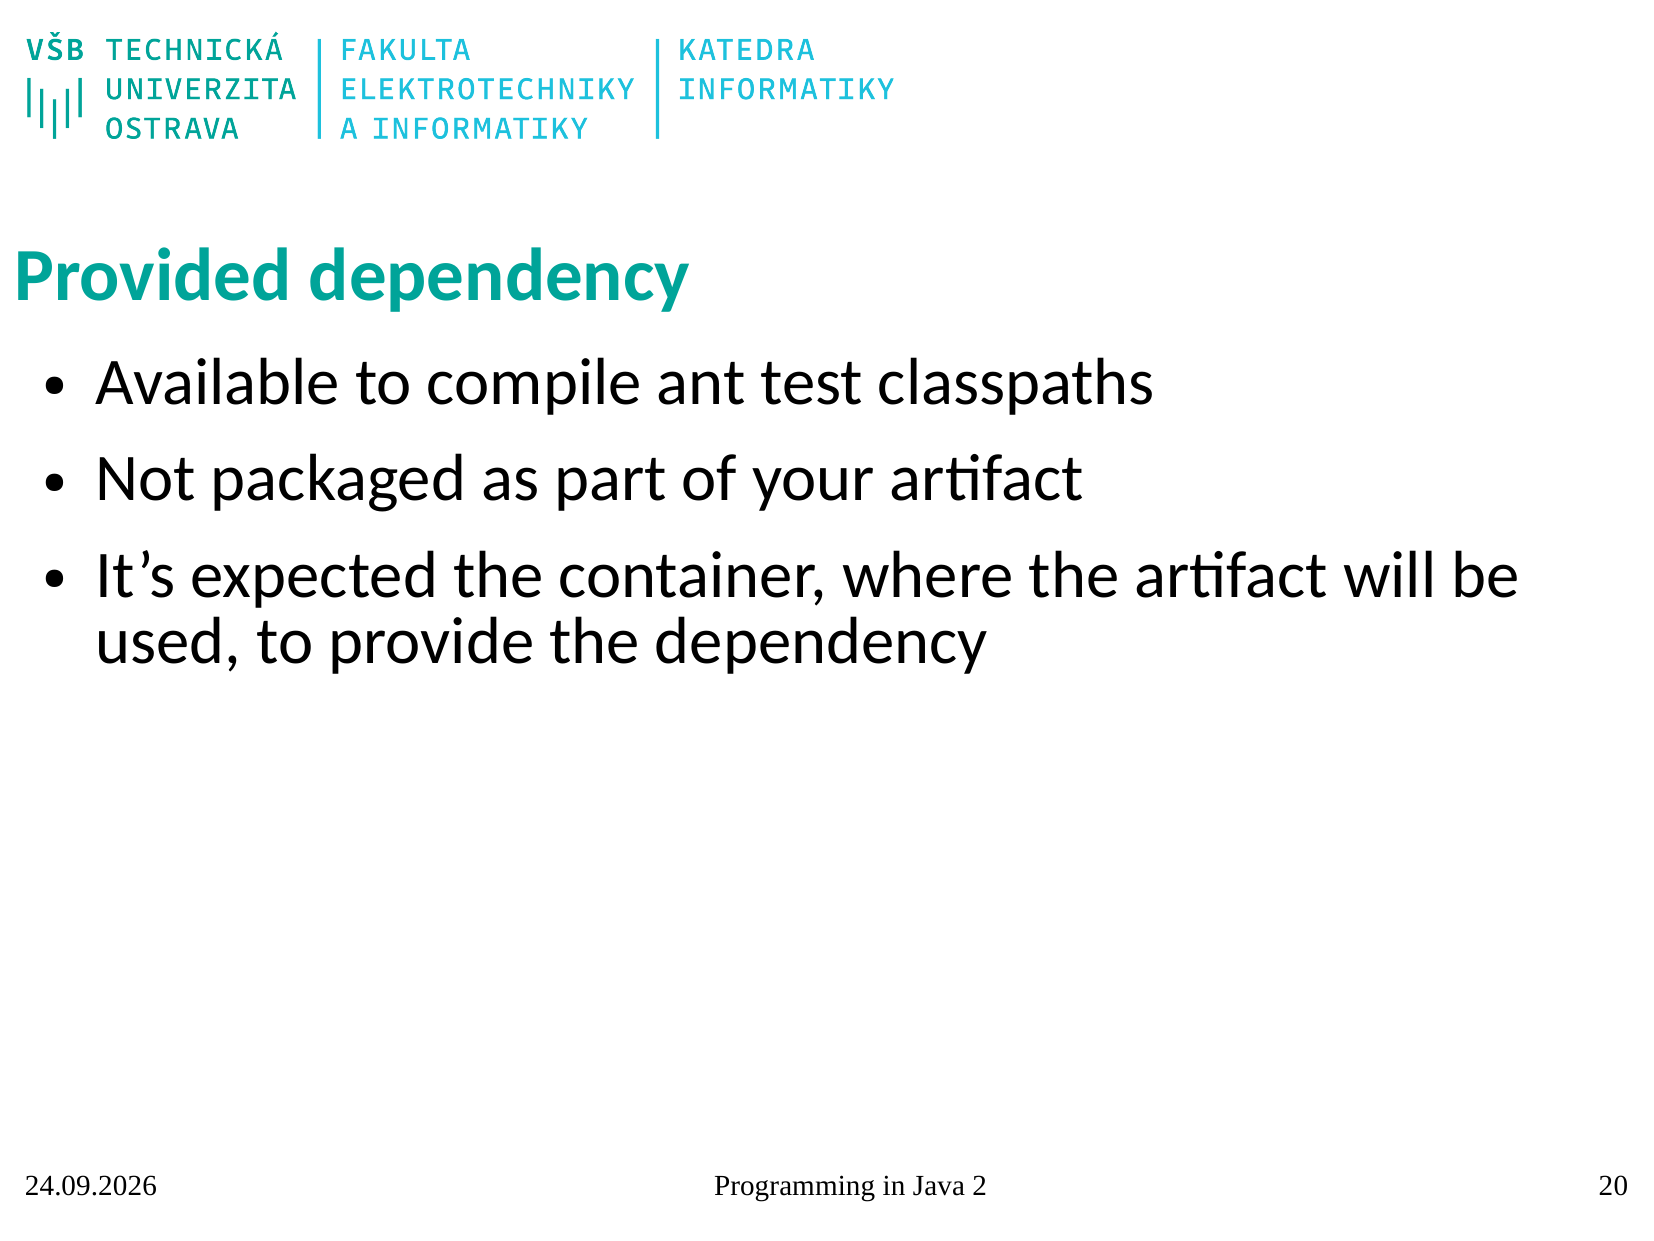

Provided dependency
# Available to compile ant test classpaths
Not packaged as part of your artifact
It’s expected the container, where the artifact will be used, to provide the dependency
Programming in Java 2
20